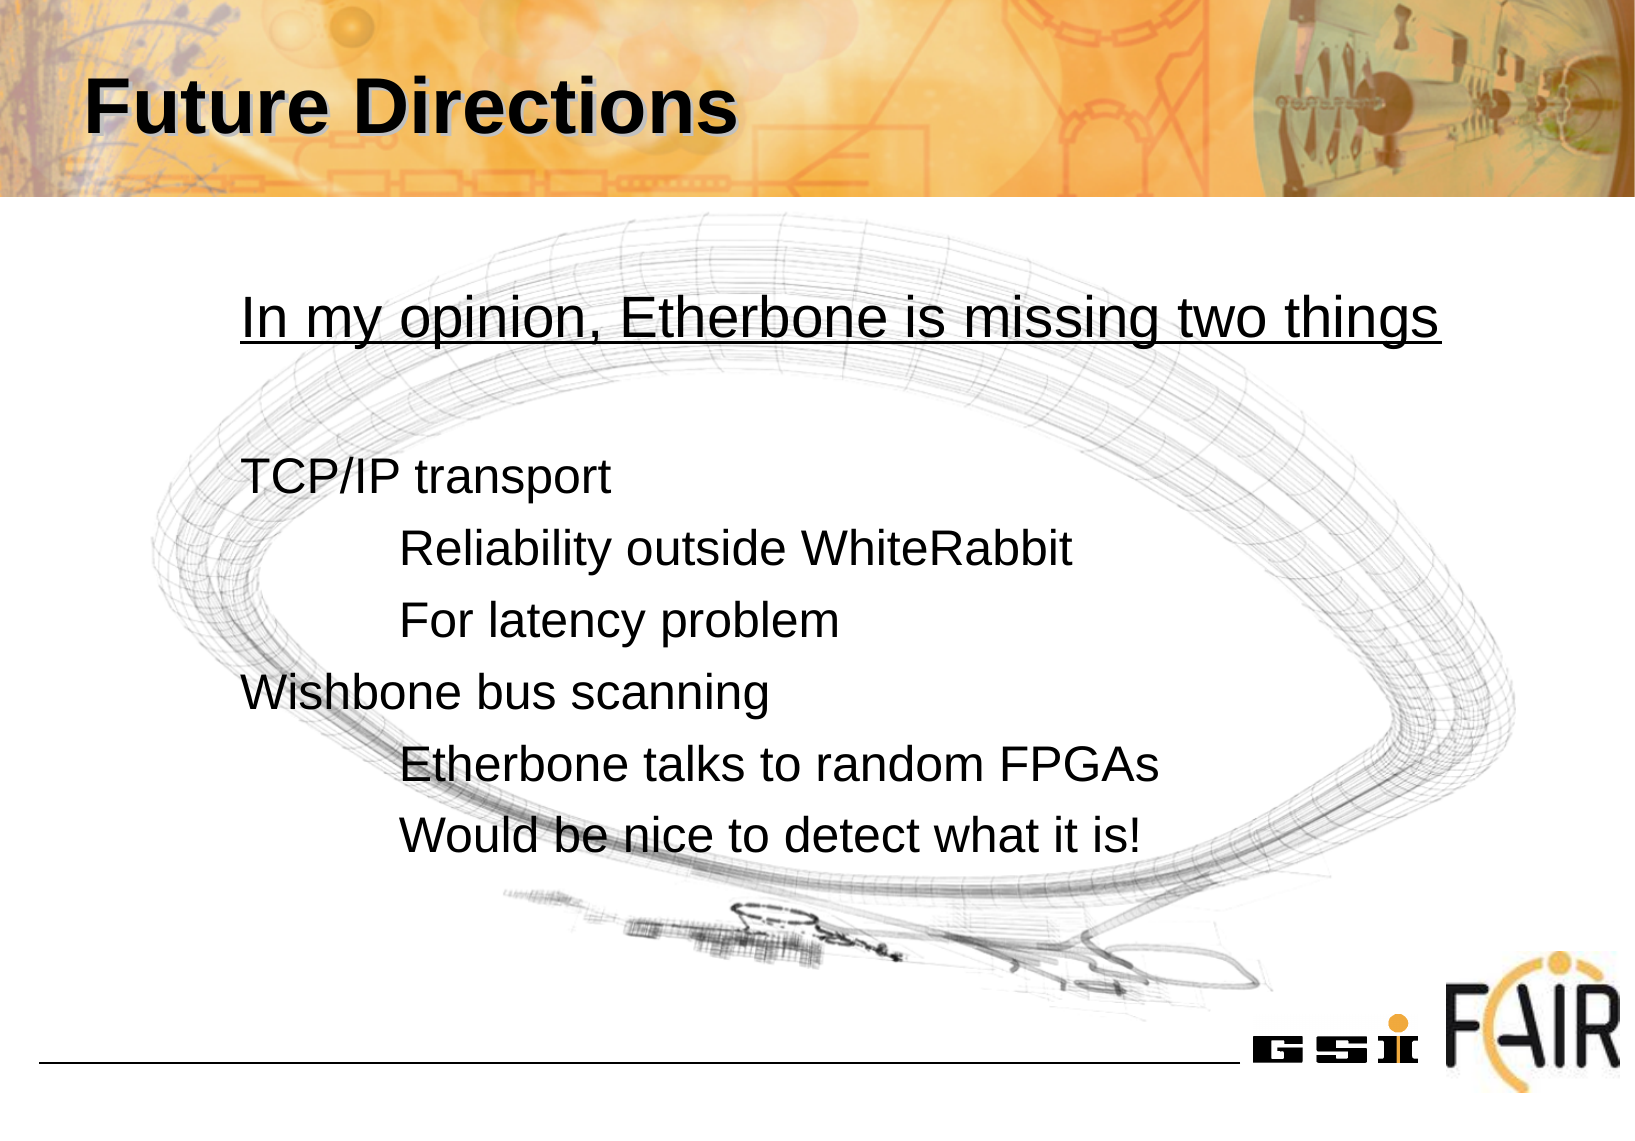

# Future Directions
	In my opinion, Etherbone is missing two things
	TCP/IP transport
		Reliability outside WhiteRabbit
		For latency problem
	Wishbone bus scanning
		Etherbone talks to random FPGAs
		Would be nice to detect what it is!